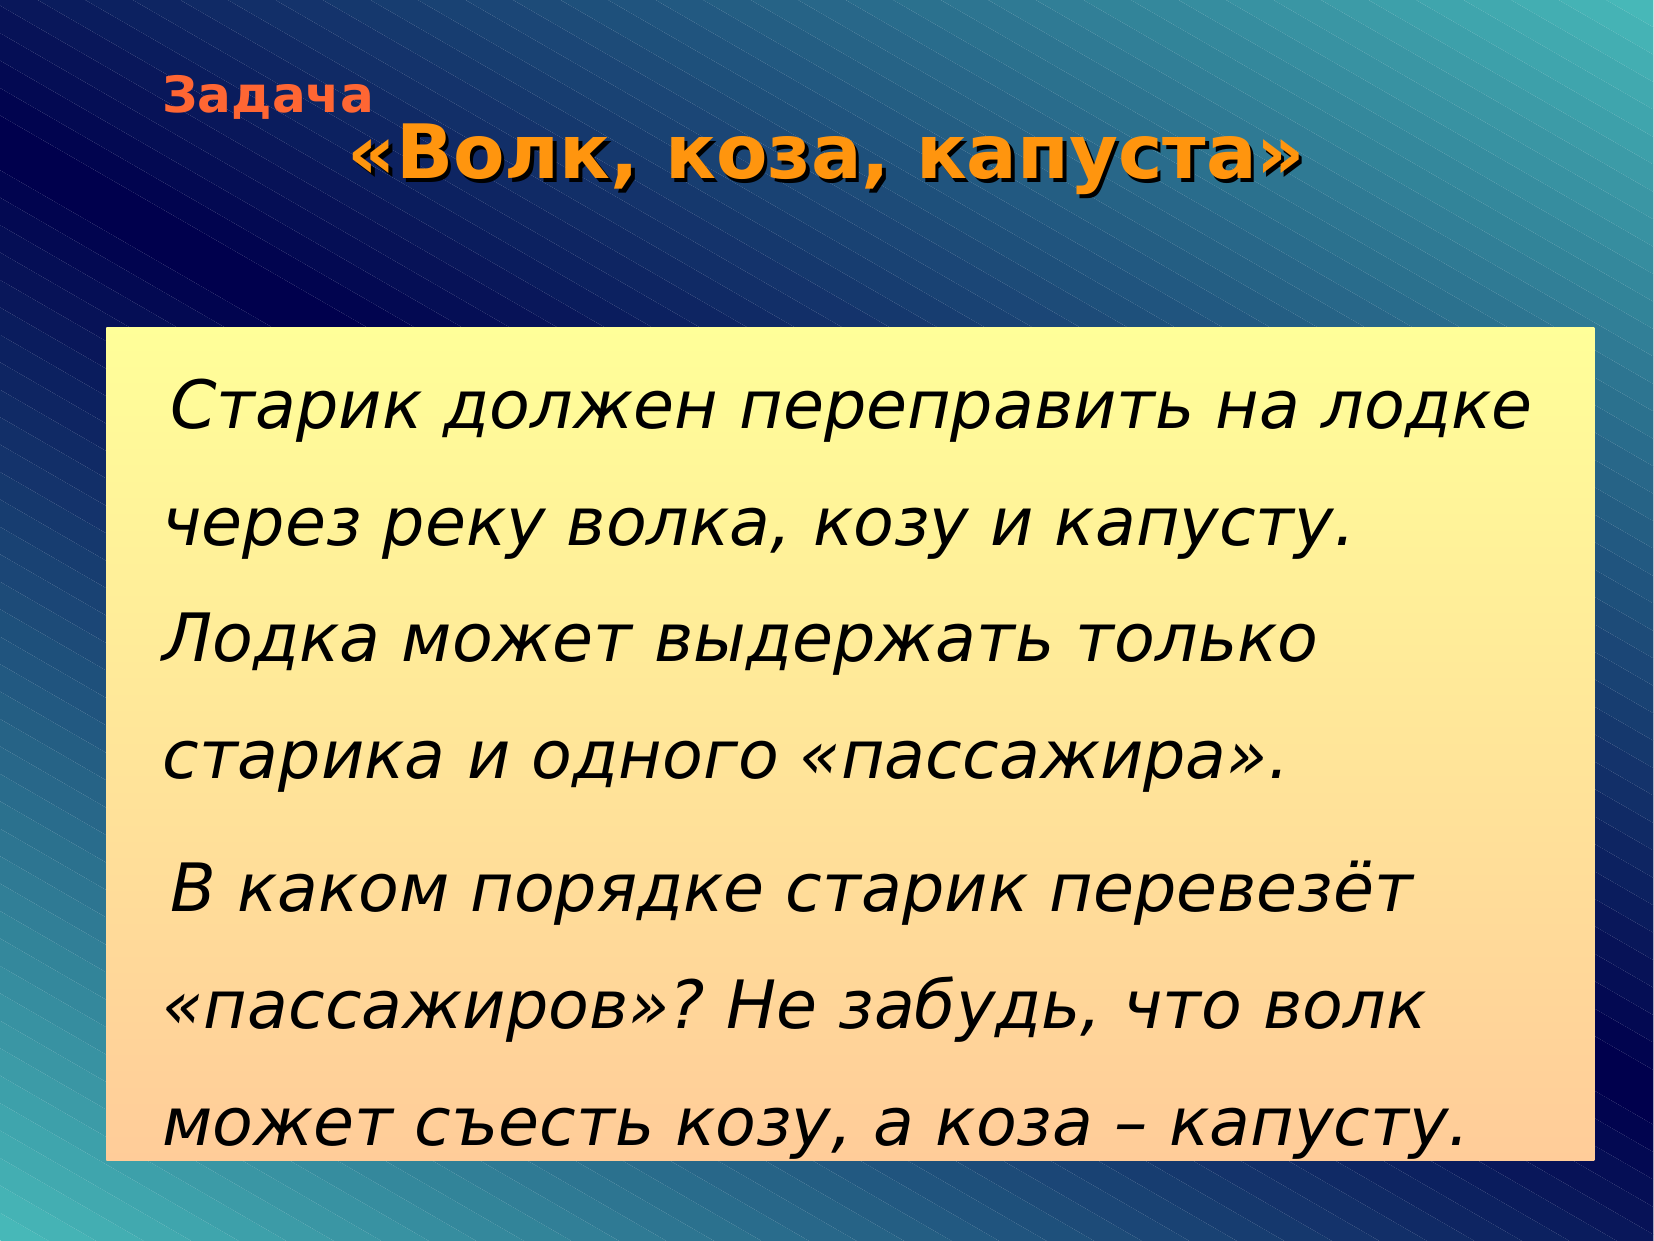

# «Волк, коза, капуста»
Задача
 Старик должен переправить на лодке через реку волка, козу и капусту. Лодка может выдержать только старика и одного «пассажира».
 В каком порядке старик перевезёт «пассажиров»? Не забудь, что волк может съесть козу, а коза – капусту.